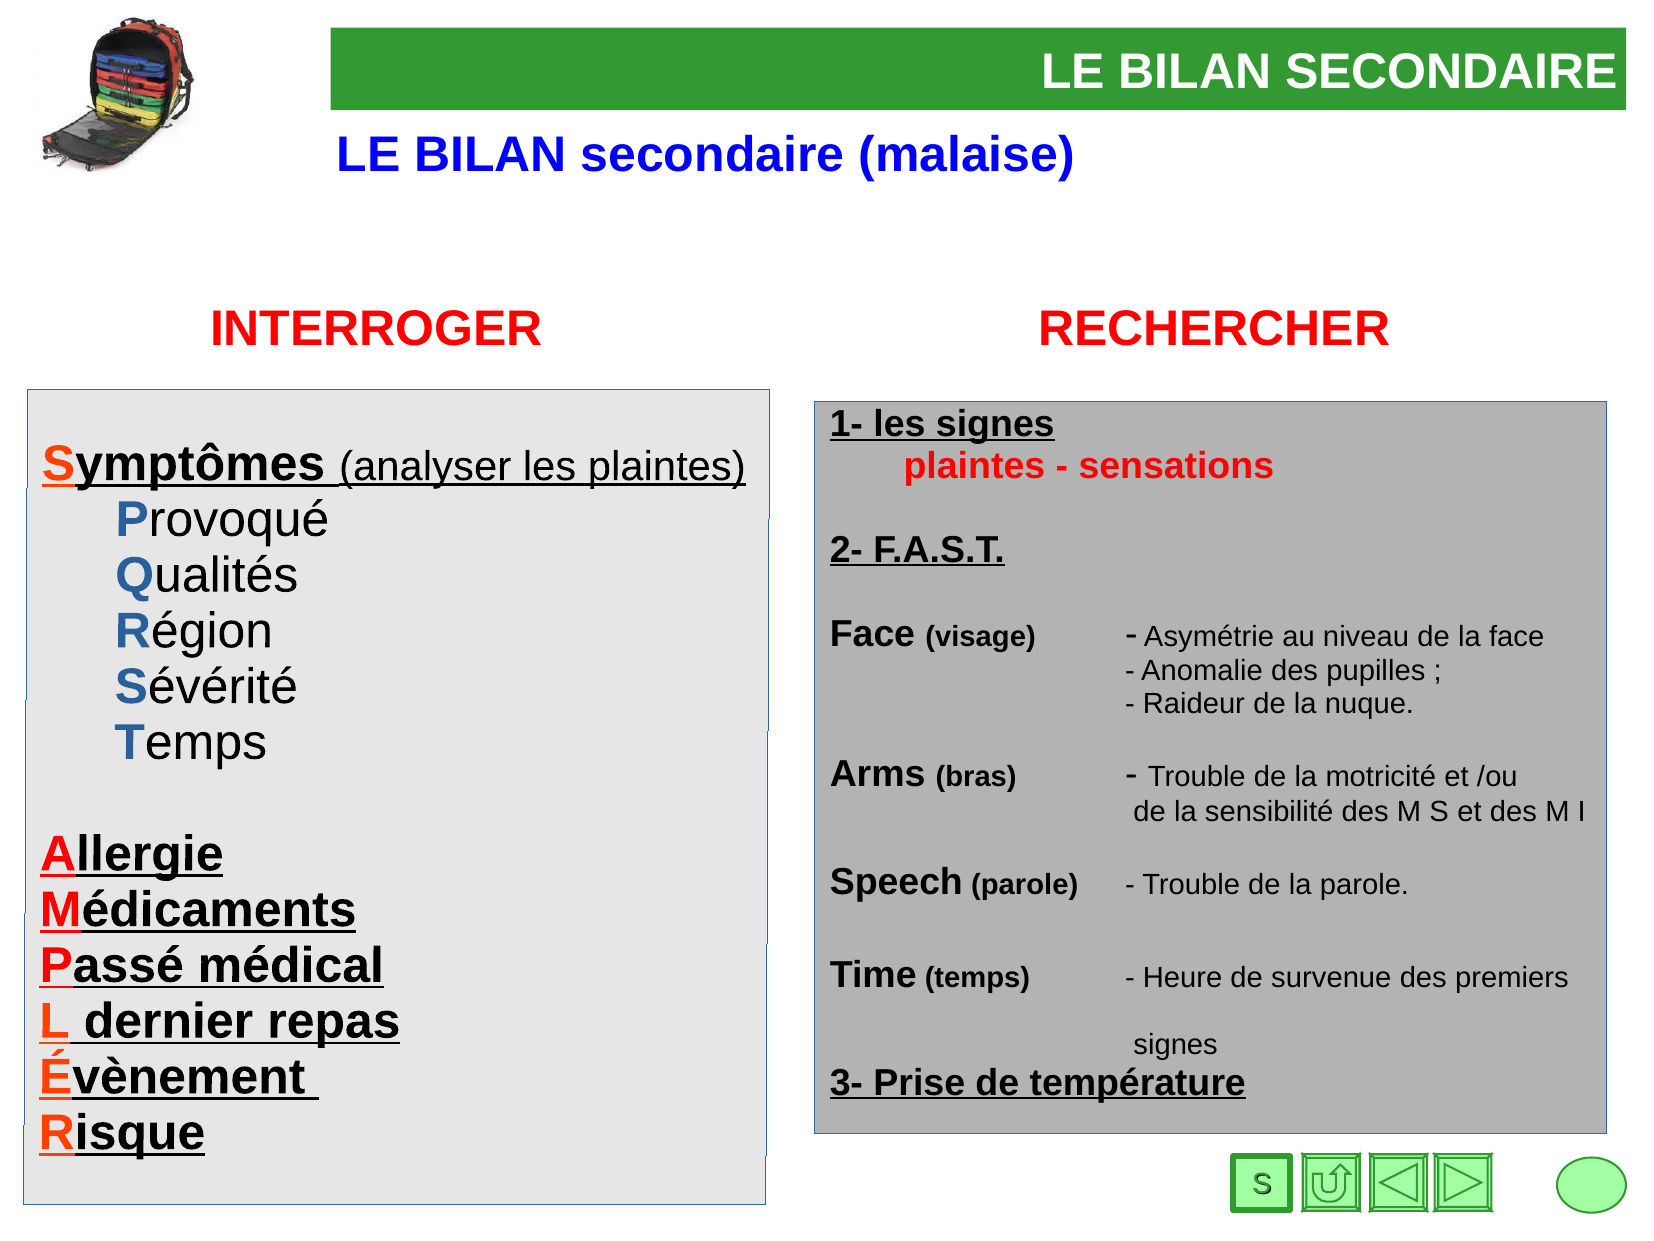

LE BILAN SECONDAIRE
# LE BILAN secondaire (malaise)
INTERROGER
RECHERCHER
Symptômes (analyser les plaintes)
	Provoqué
	Qualités
	Région
	Sévérité
	Temps
Allergie
Médicaments
Passé médical
L dernier repas
Évènement
Risque
1- les signes
	plaintes - sensations
2- F.A.S.T.
Face (visage)		- Asymétrie au niveau de la face
				- Anomalie des pupilles ;
				- Raideur de la nuque.
Arms (bras) 		- Trouble de la motricité et /ou
				 de la sensibilité des M S et des M I
Speech (parole)	- Trouble de la parole.
Time (temps)		- Heure de survenue des premiers
				 signes
3- Prise de température